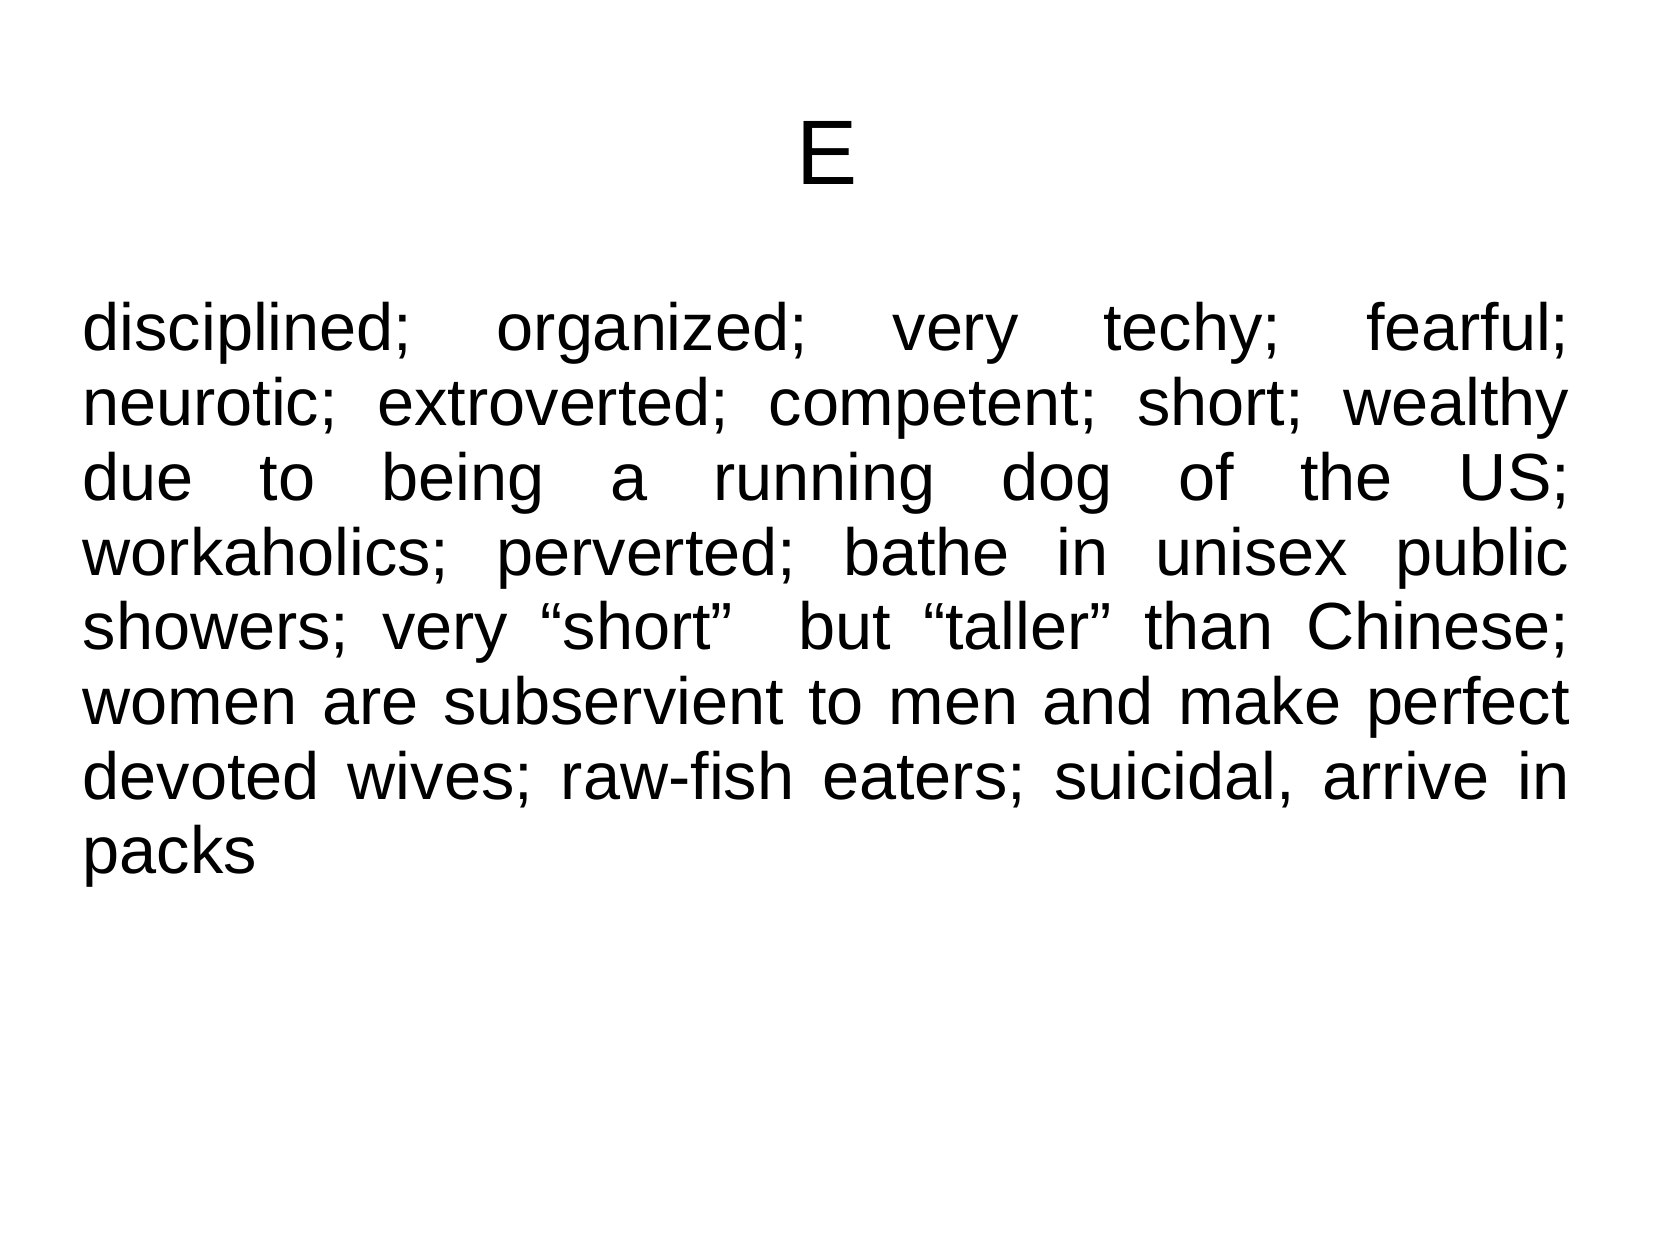

# E
disciplined; organized; very techy; fearful; neurotic; extroverted; competent; short; wealthy due to being a running dog of the US; workaholics; perverted; bathe in unisex public showers; very “short” but “taller” than Chinese; women are subservient to men and make perfect devoted wives; raw-fish eaters; suicidal, arrive in packs